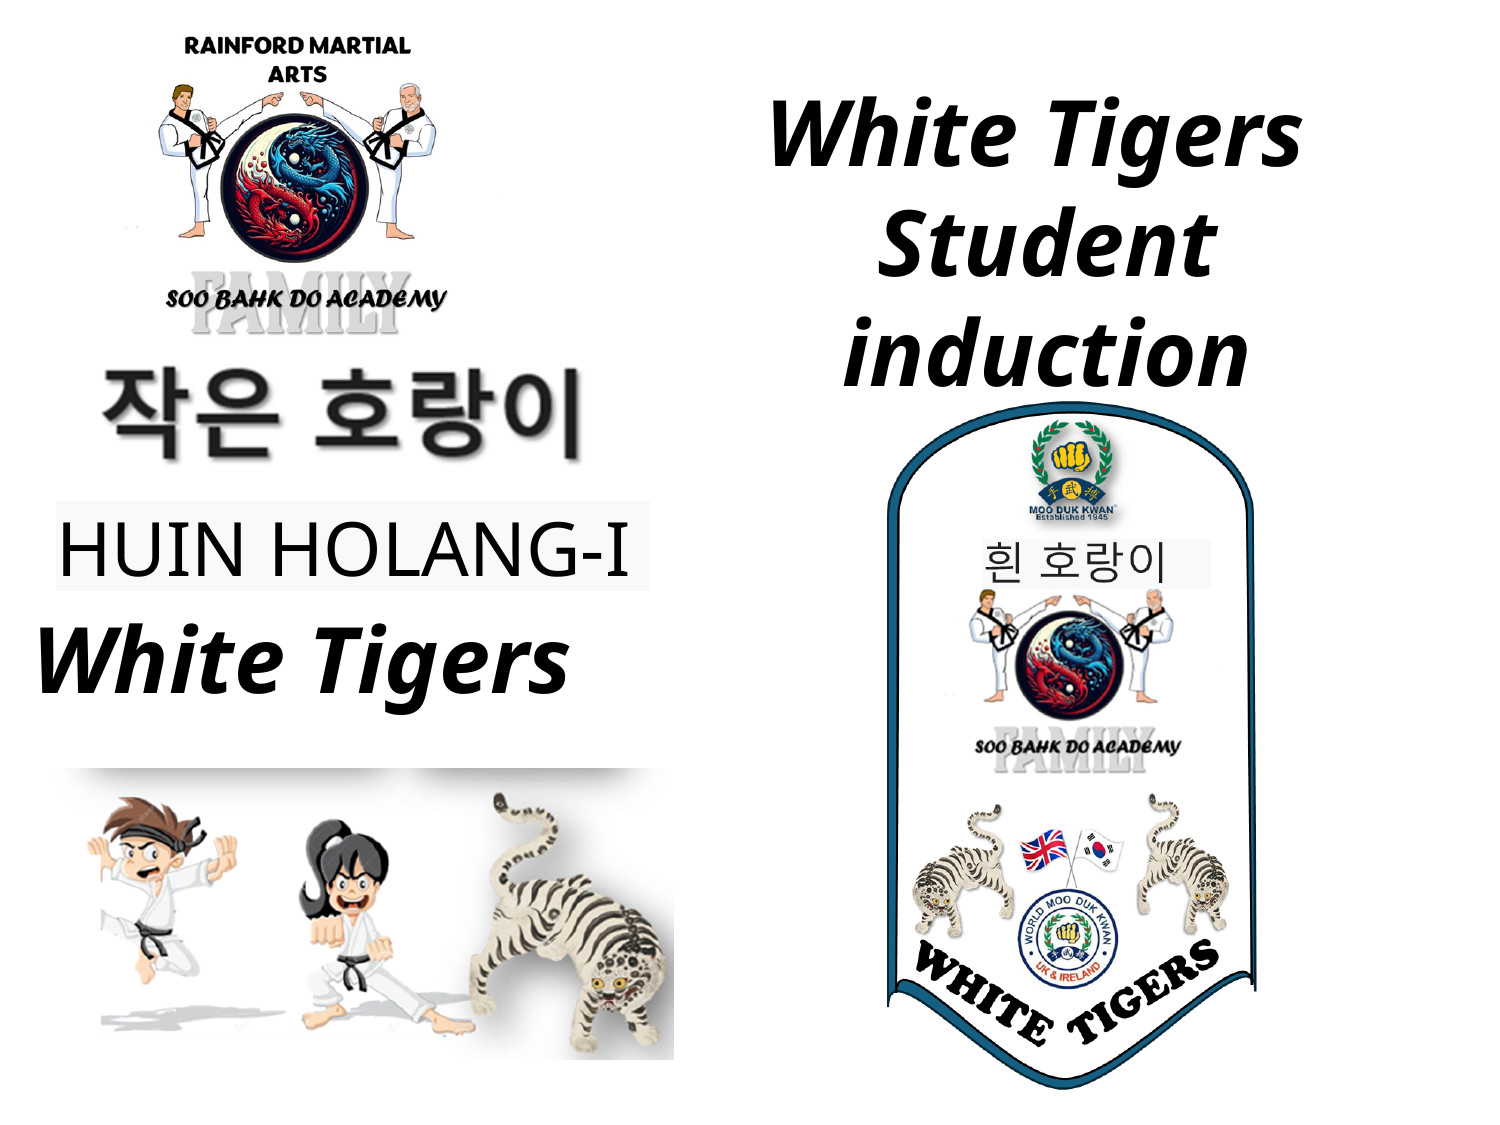

# White Tigers Student induction
HUIN HOLANG-I
White Tigers